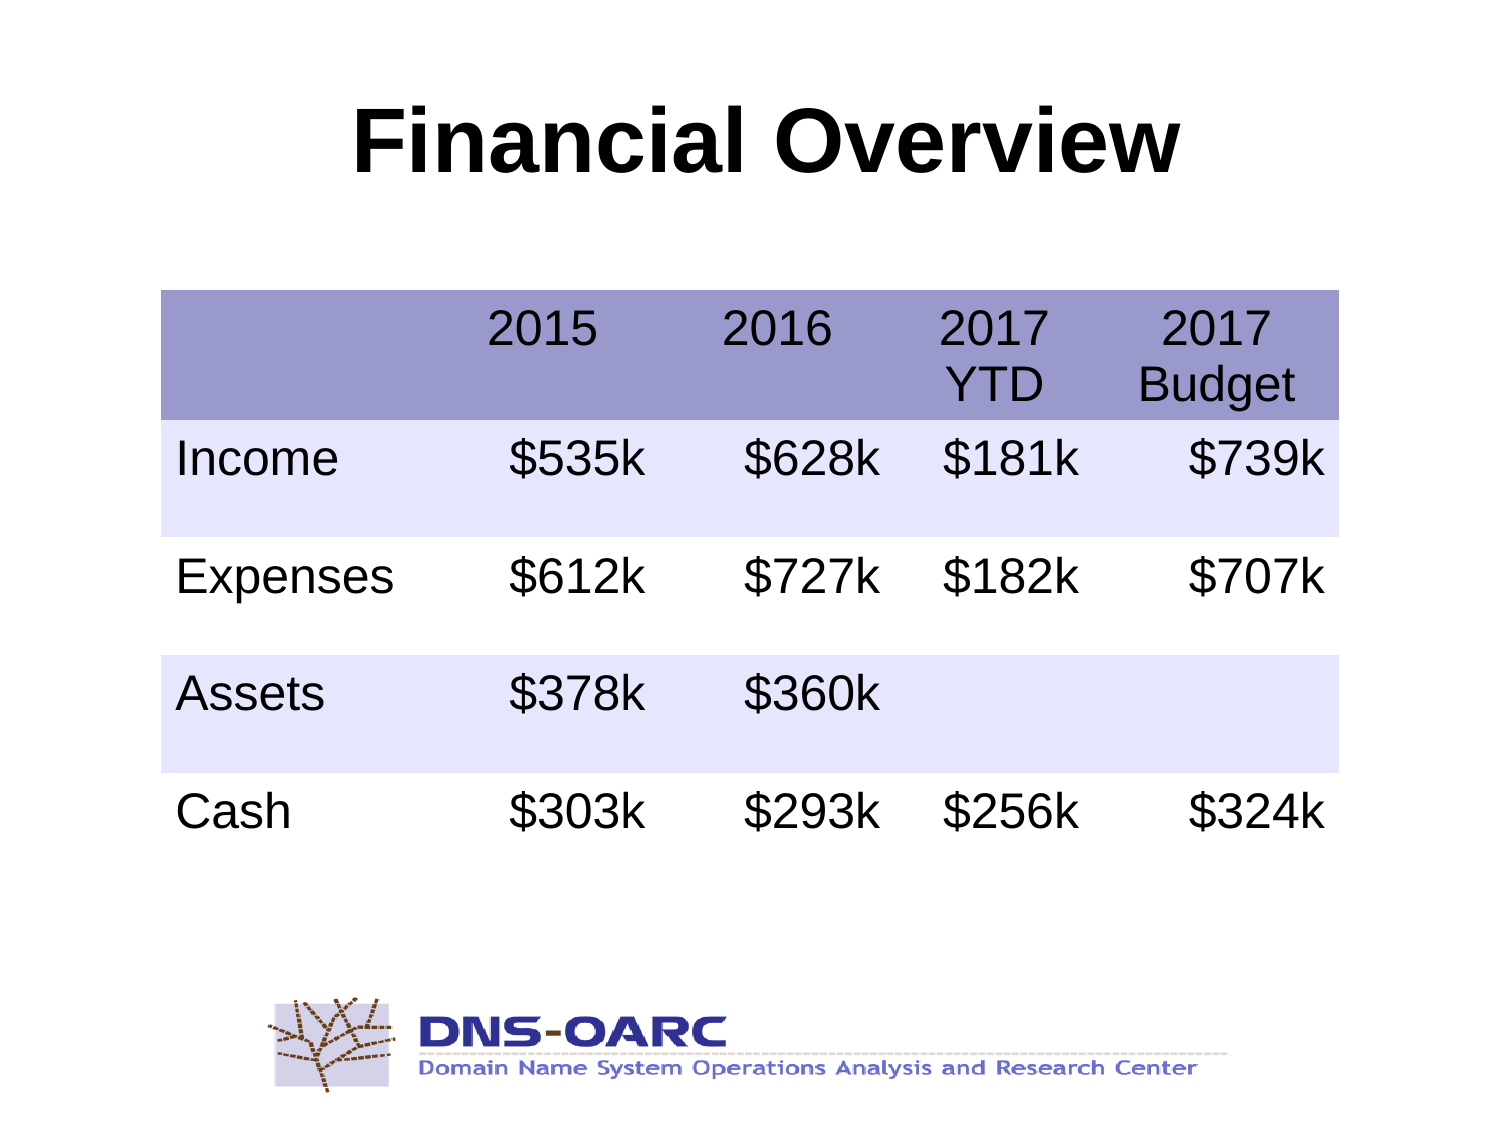

# Financial Overview
| | 2015 | 2016 | 2017 YTD | 2017 Budget |
| --- | --- | --- | --- | --- |
| Income | $535k | $628k | $181k | $739k |
| Expenses | $612k | $727k | $182k | $707k |
| Assets | $378k | $360k | | |
| Cash | $303k | $293k | $256k | $324k |